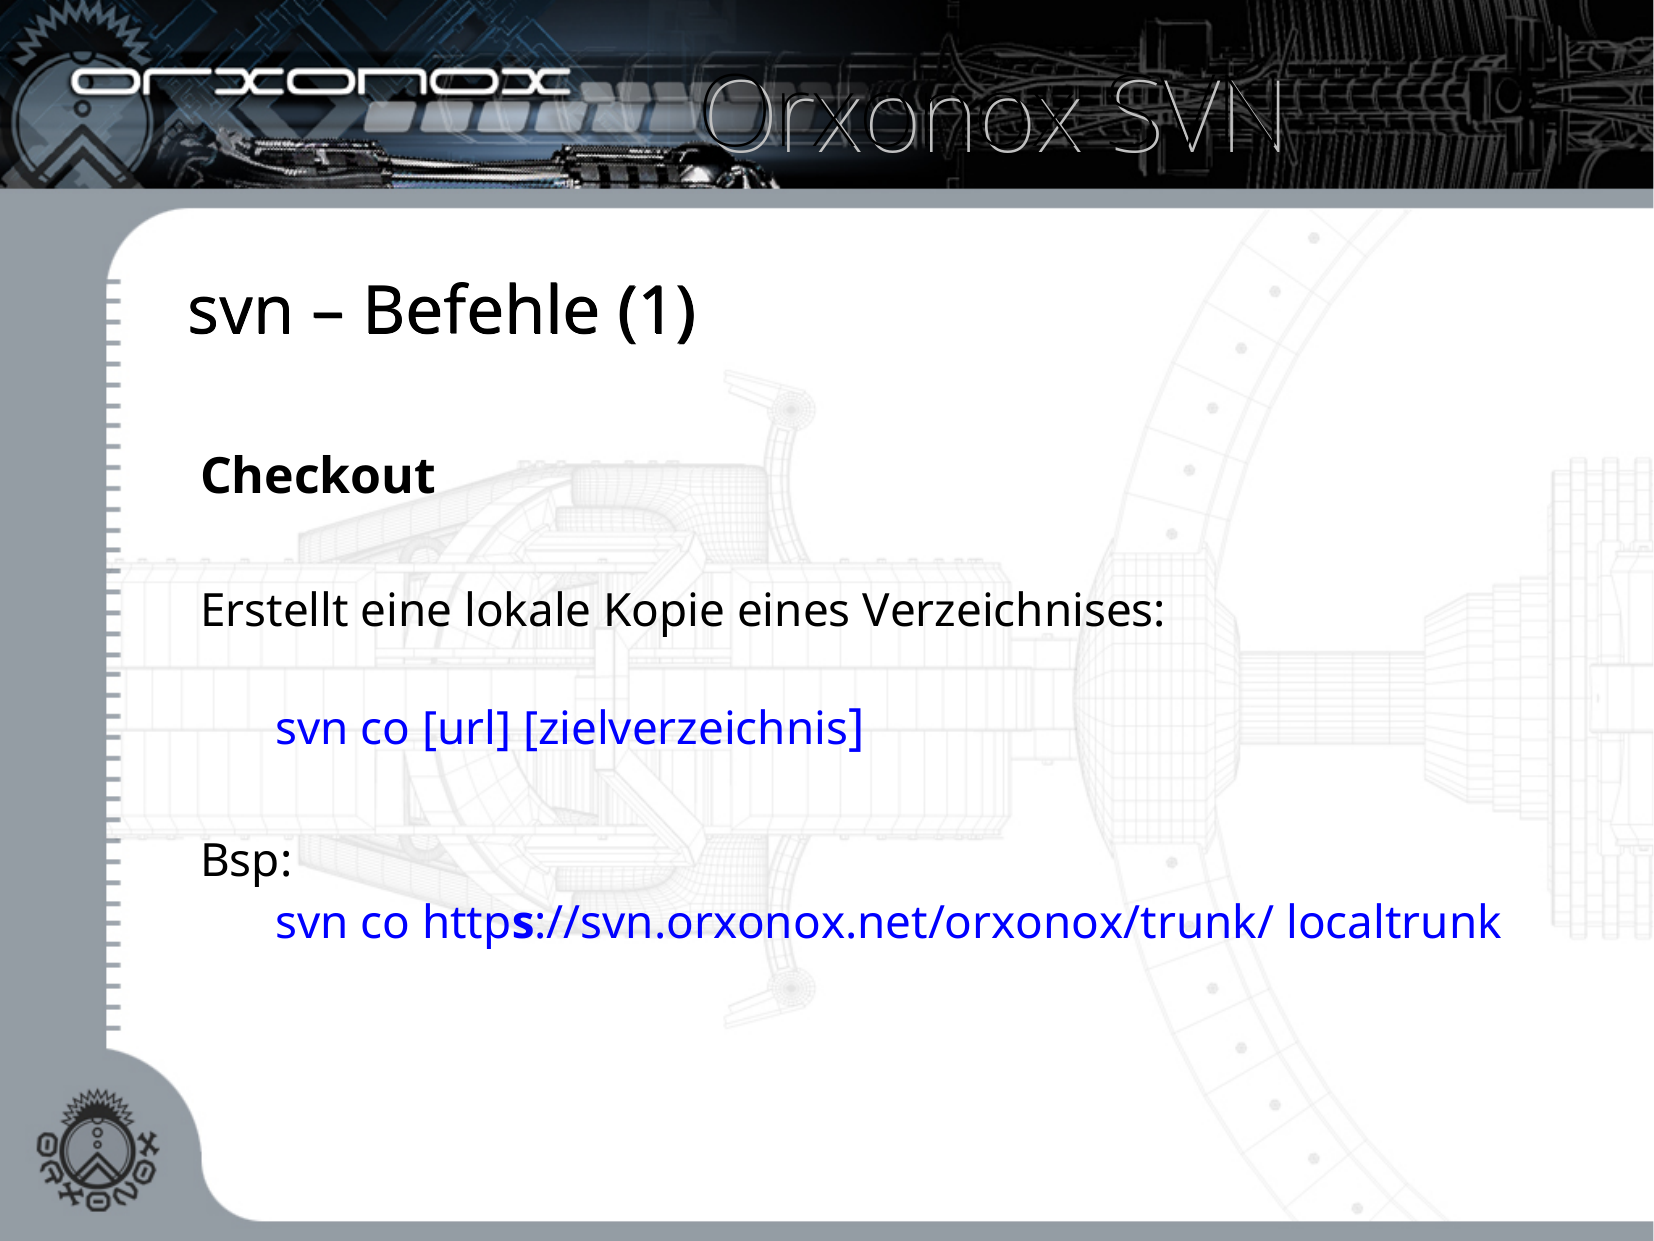

Orxonox SVN
svn – Befehle (1)
Checkout
Erstellt eine lokale Kopie eines Verzeichnises:
	svn co [url] [zielverzeichnis]
Bsp:
	svn co https://svn.orxonox.net/orxonox/trunk/ localtrunk